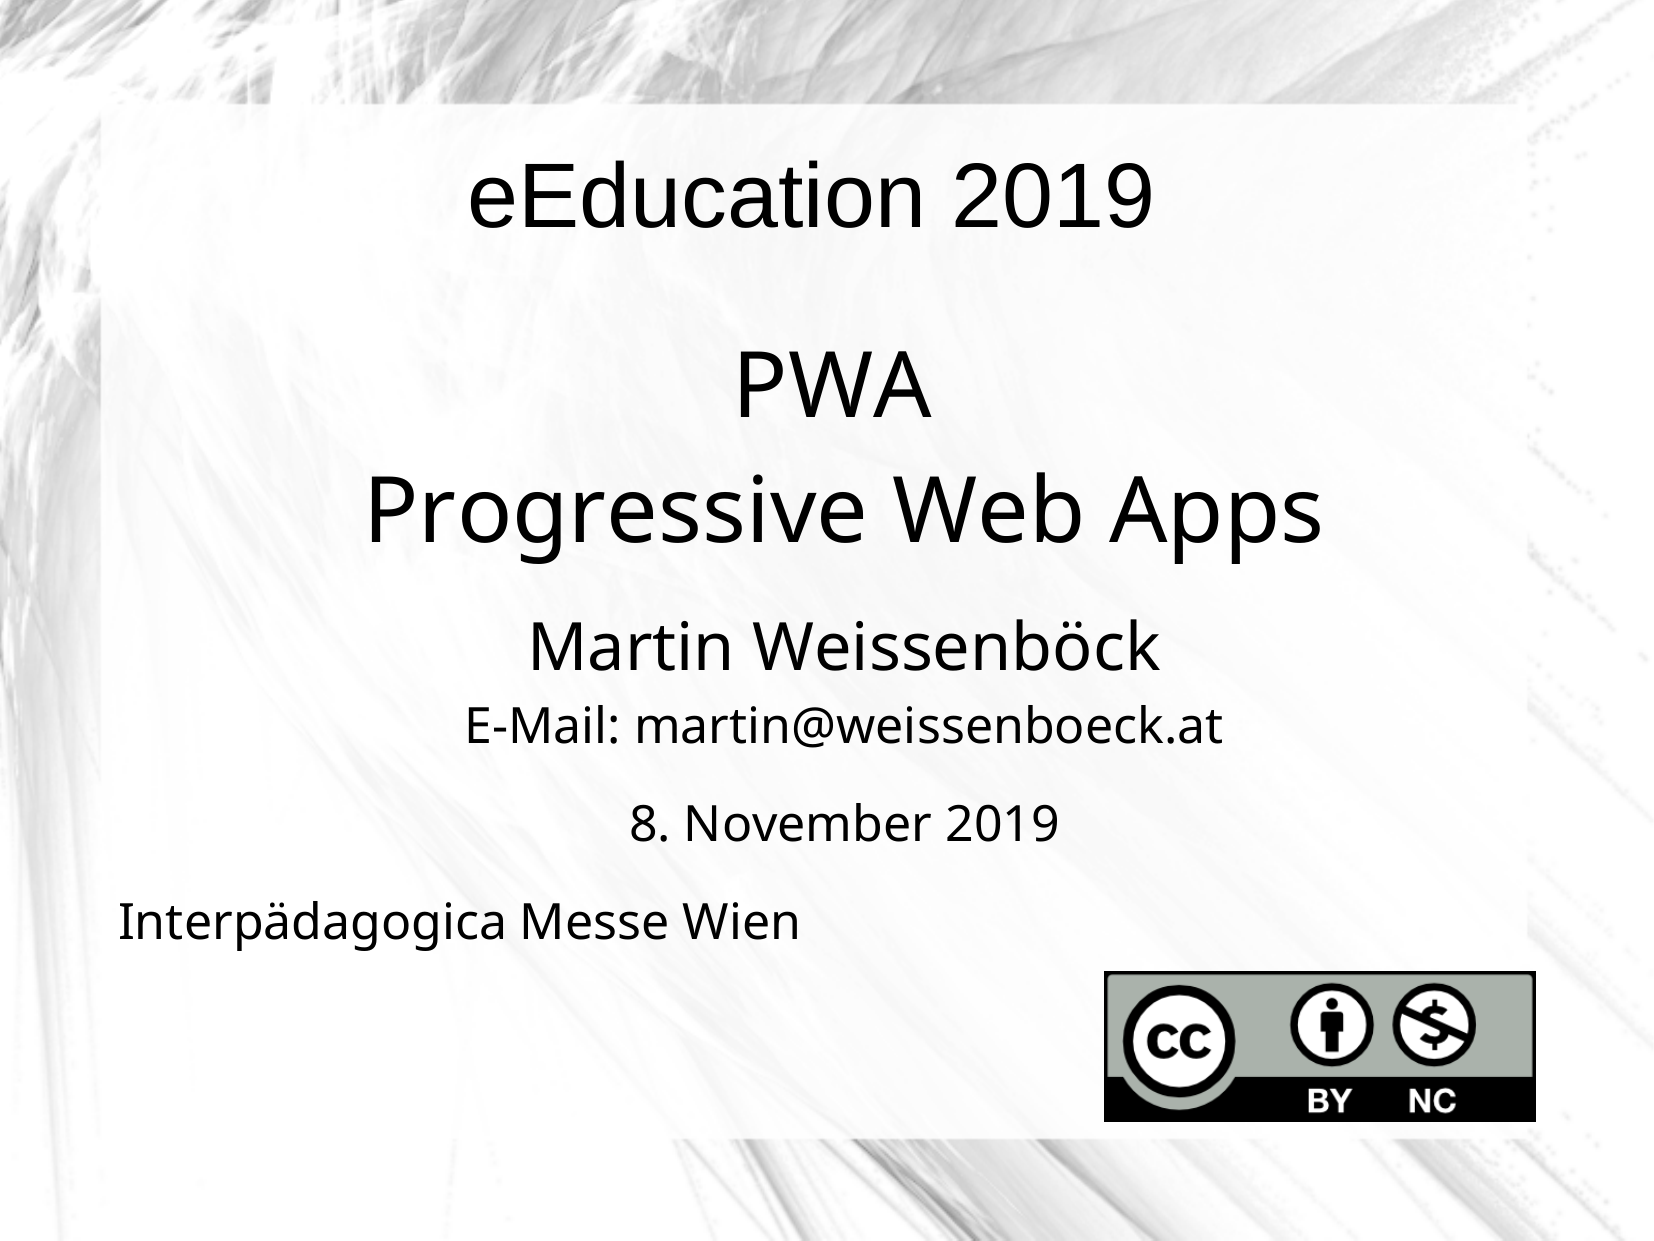

# eEducation 2019
PWA
Progressive Web Apps
Martin Weissenböck
E-Mail: martin@weissenboeck.at
8. November 2019
Interpädagogica Messe Wien